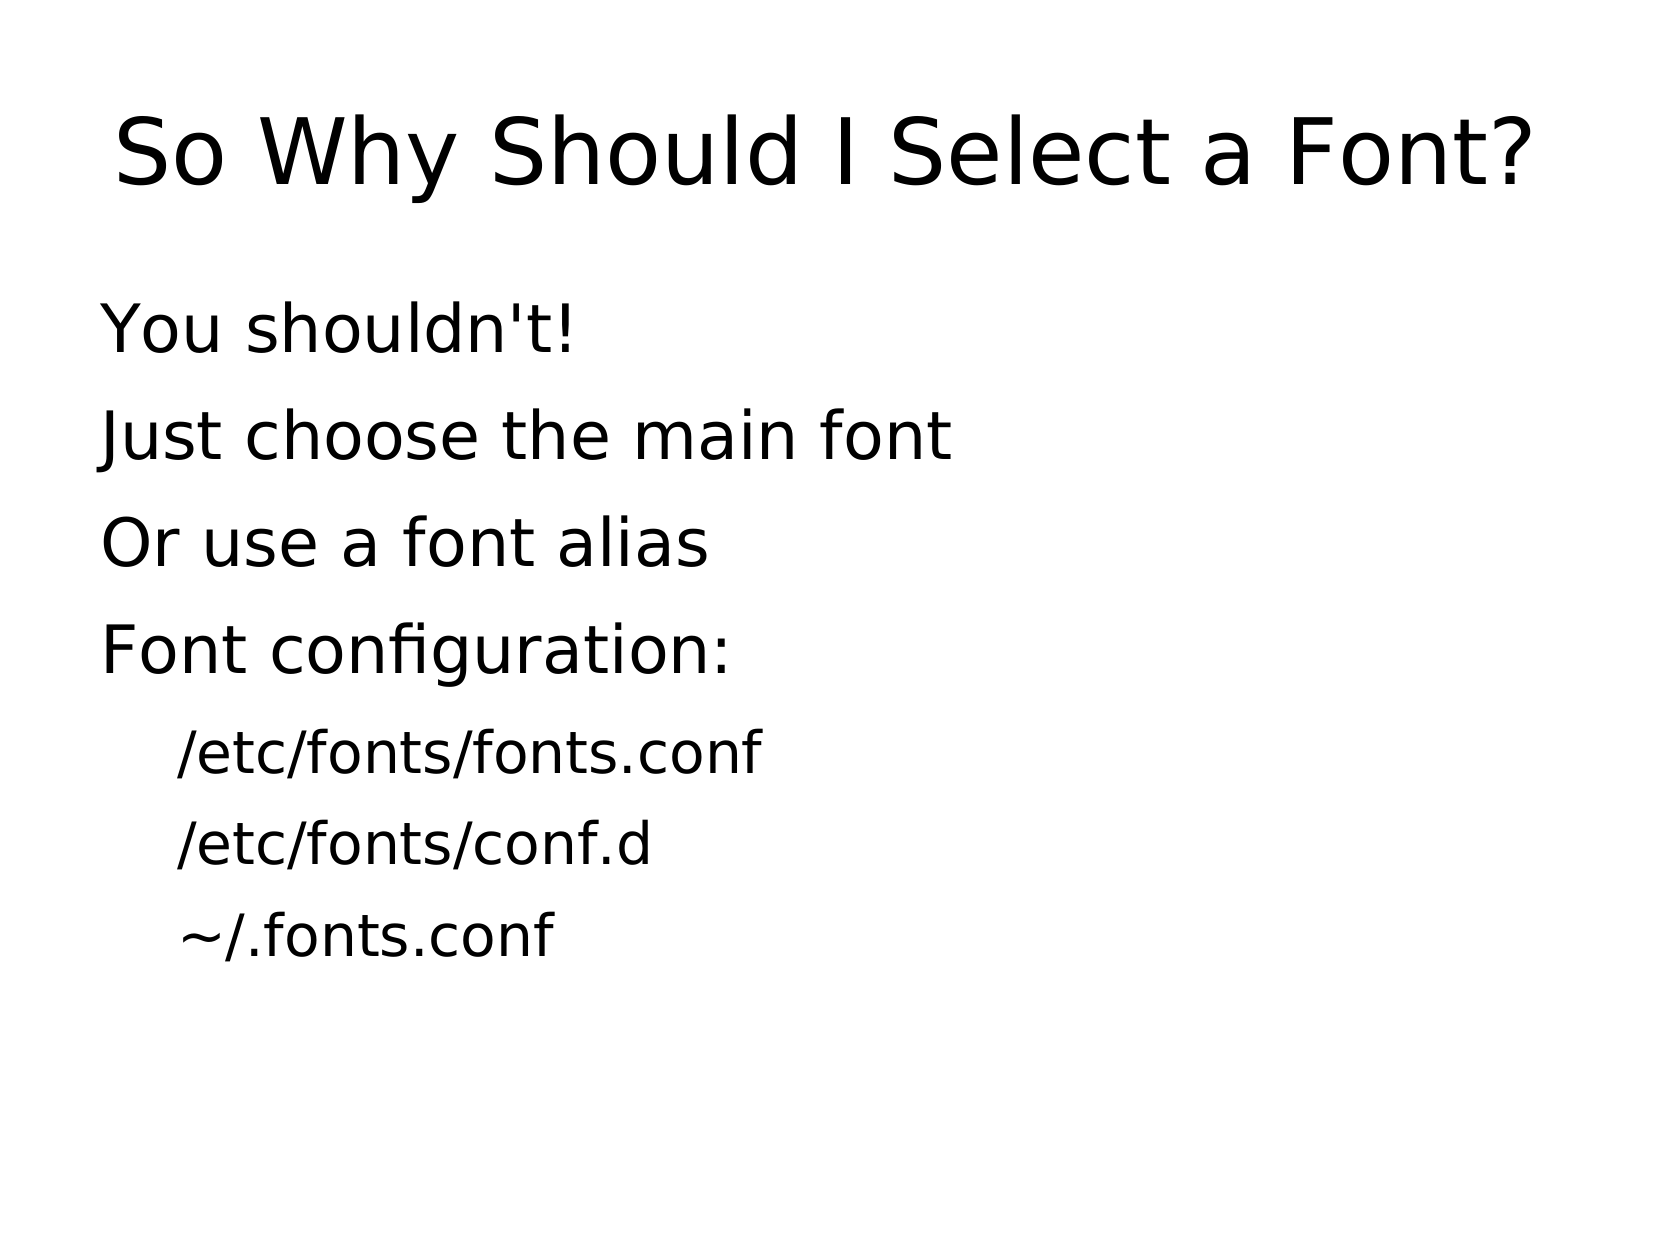

# So Why Should I Select a Font?
You shouldn't!
Just choose the main font
Or use a font alias
Font configuration:
/etc/fonts/fonts.conf
/etc/fonts/conf.d
~/.fonts.conf